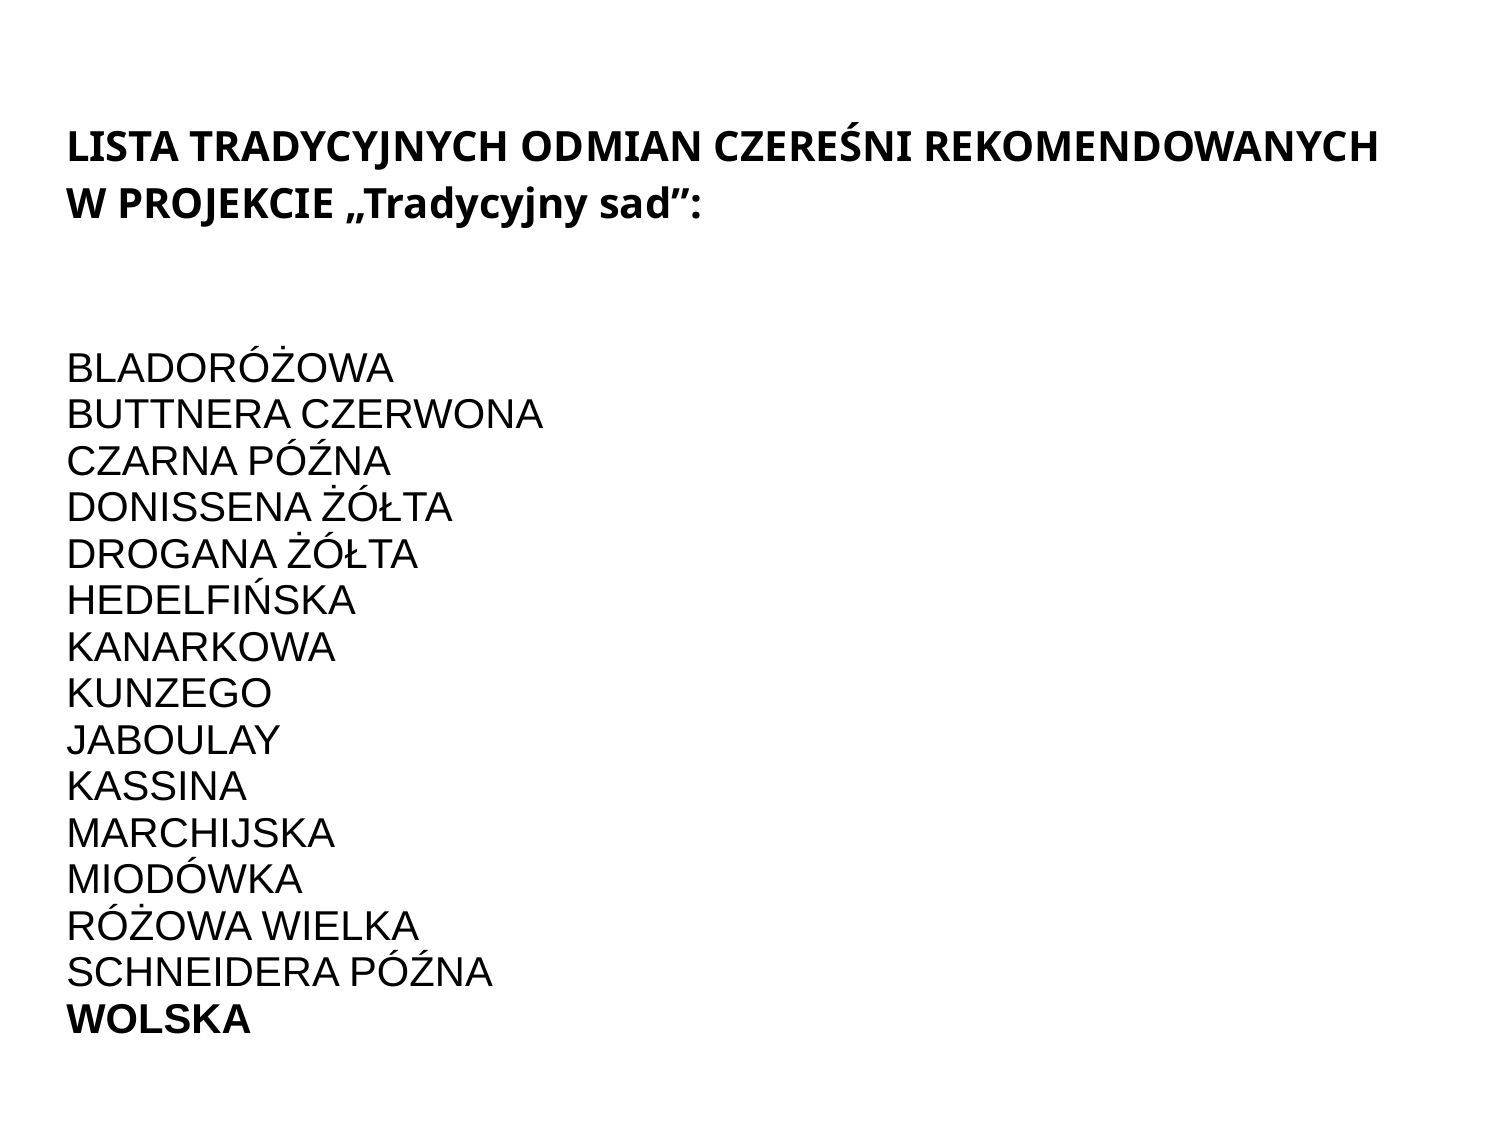

LISTA TRADYCYJNYCH ODMIAN CZEREŚNI REKOMENDOWANYCH
W PROJEKCIE „Tradycyjny sad”:
BLADORÓŻOWA
BUTTNERA CZERWONA
CZARNA PÓŹNA
DONISSENA ŻÓŁTA
DROGANA ŻÓŁTA
HEDELFIŃSKA
KANARKOWA
KUNZEGO
JABOULAY
KASSINA
MARCHIJSKA
MIODÓWKA
RÓŻOWA WIELKA
SCHNEIDERA PÓŹNA
WOLSKA